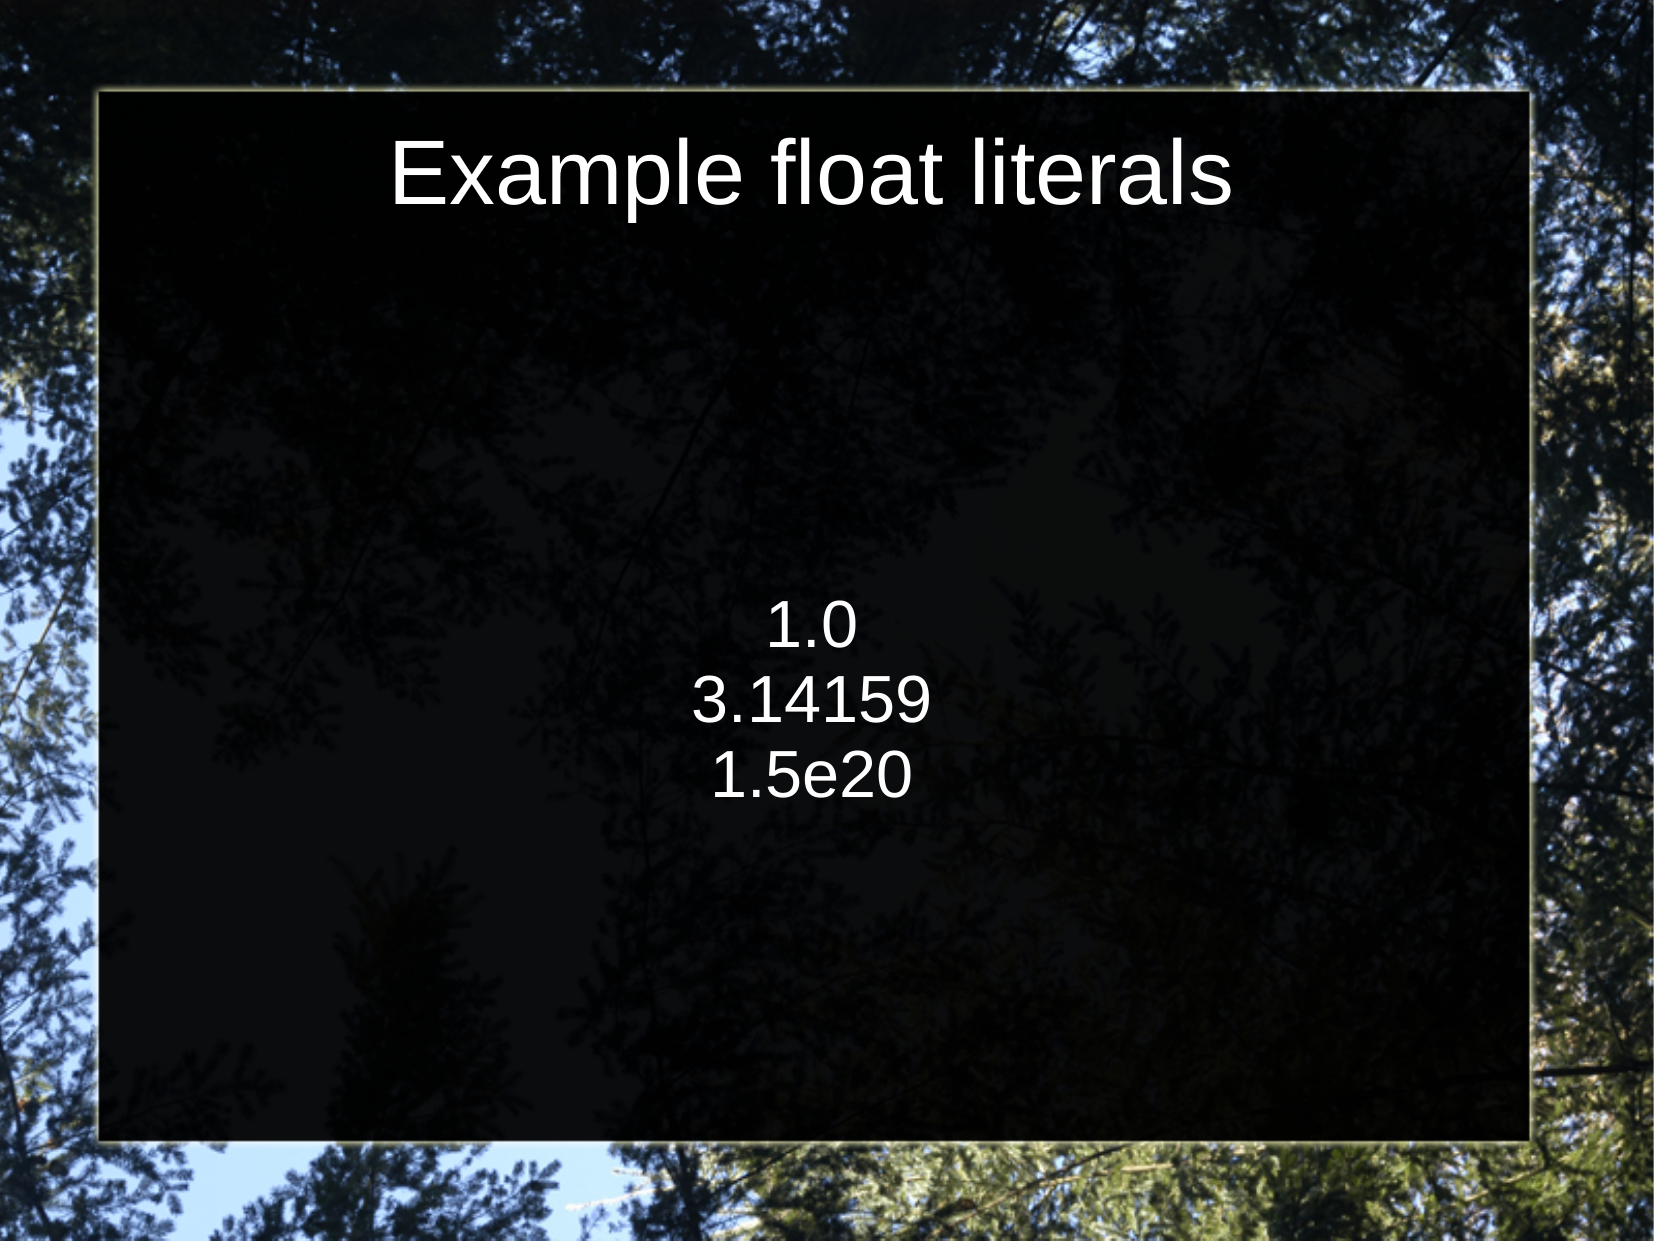

# Example float literals
1.0
3.14159
1.5e20